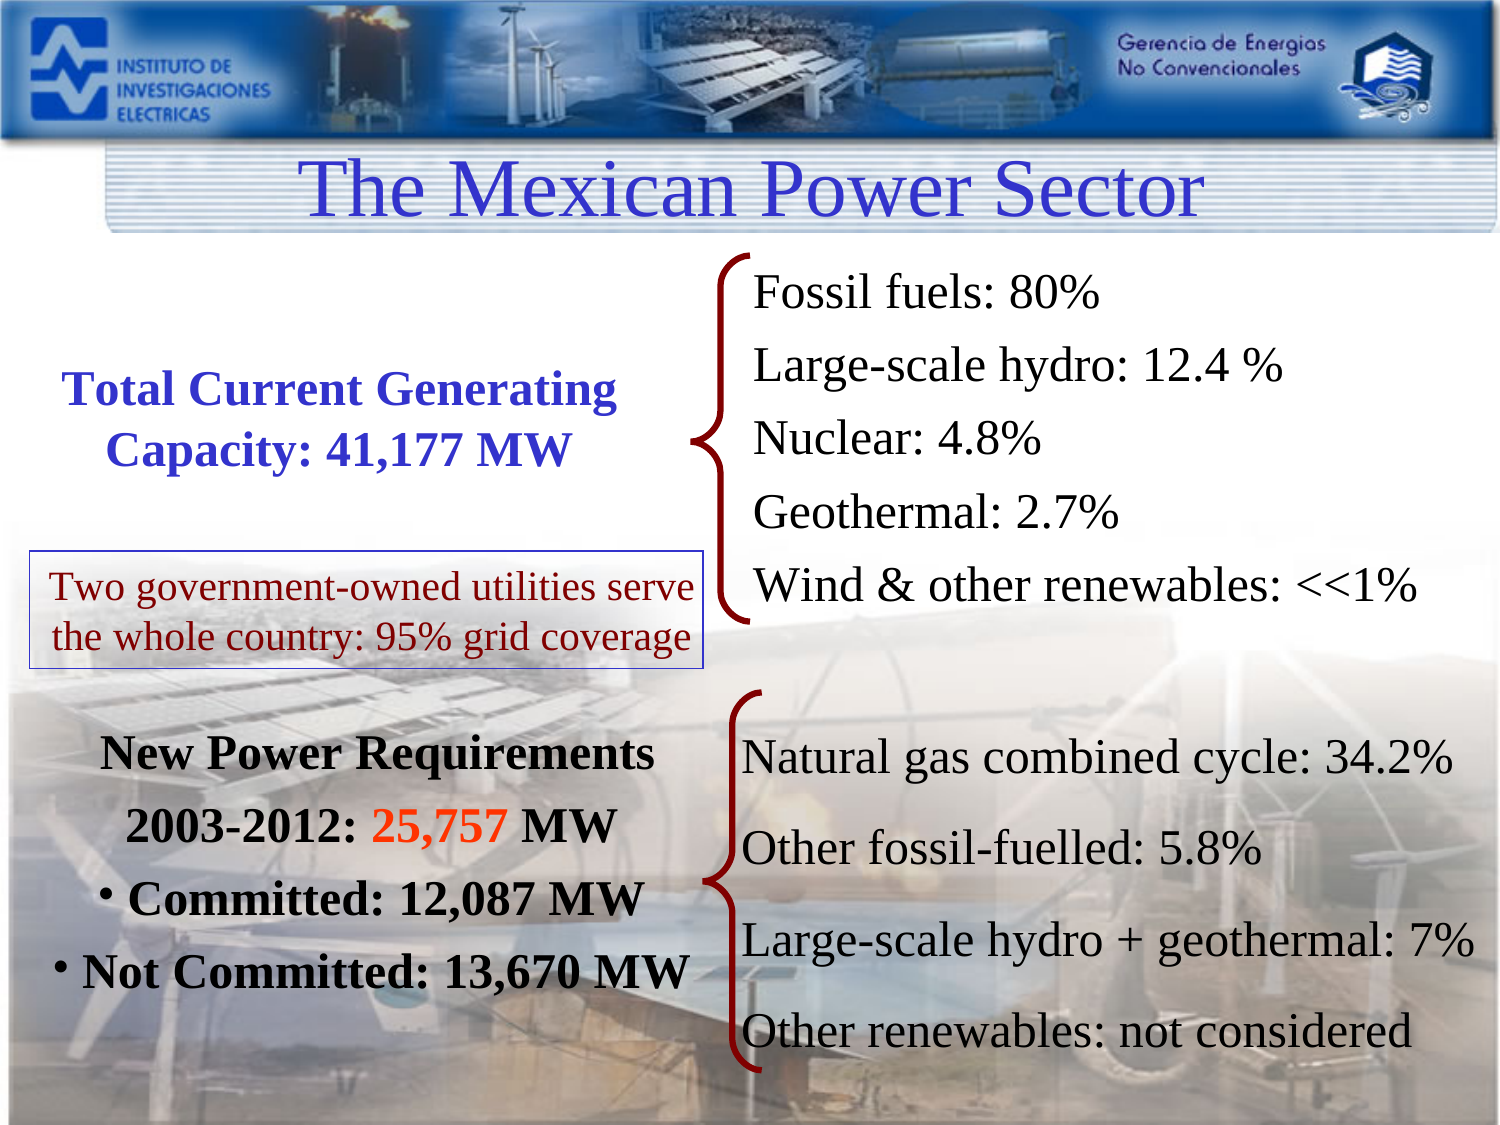

# The Mexican Power Sector
Fossil fuels: 80%
Large-scale hydro: 12.4 %
Nuclear: 4.8%
Geothermal: 2.7%
Wind & other renewables: <<1%
Total Current Generating
Capacity: 41,177 MW
Two government-owned utilities serve the whole country: 95% grid coverage
Natural gas combined cycle: 34.2%
Other fossil-fuelled: 5.8%
Large-scale hydro + geothermal: 7%
Other renewables: not considered
New Power Requirements
2003-2012: 25,757 MW
 Committed: 12,087 MW
 Not Committed: 13,670 MW